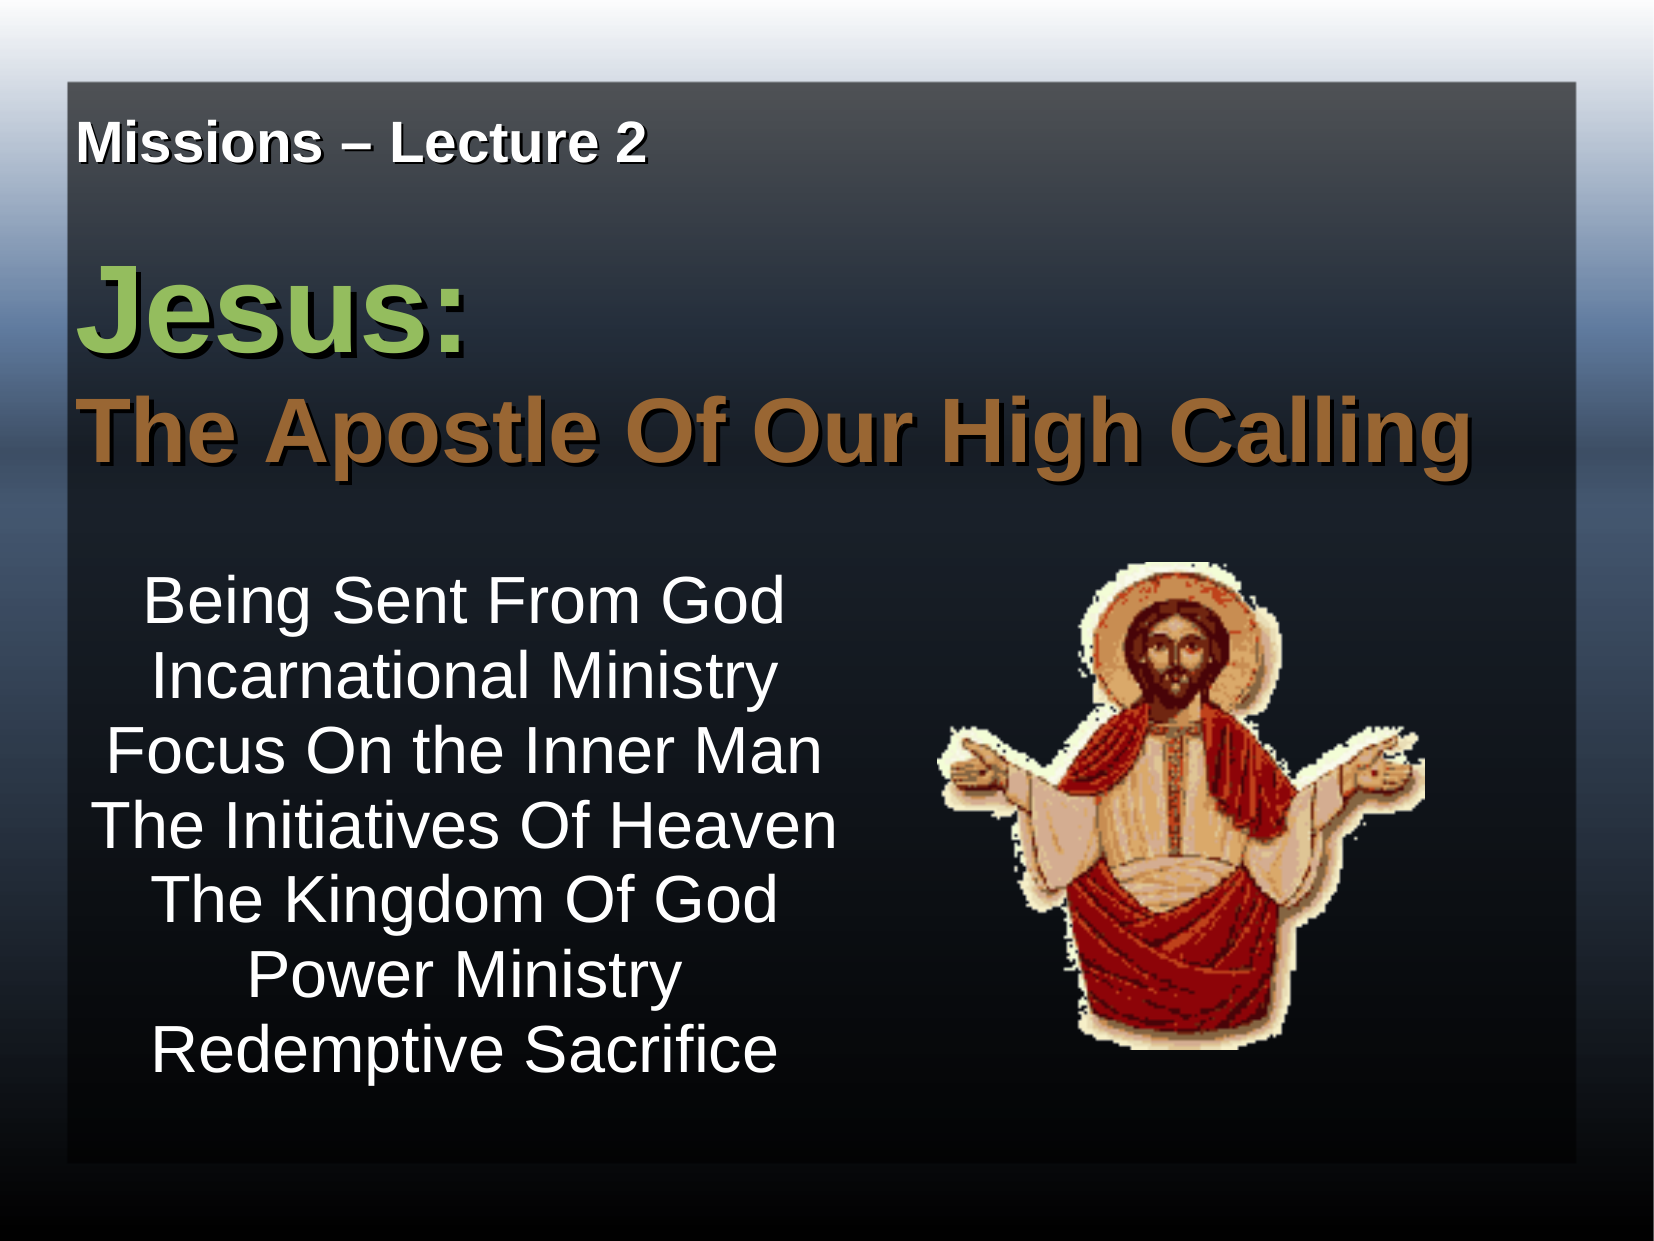

# Missions – Lecture 2 Jesus: The Apostle Of Our High Calling
Being Sent From God
Incarnational Ministry
Focus On the Inner Man
The Initiatives Of Heaven
The Kingdom Of God
Power Ministry
Redemptive Sacrifice